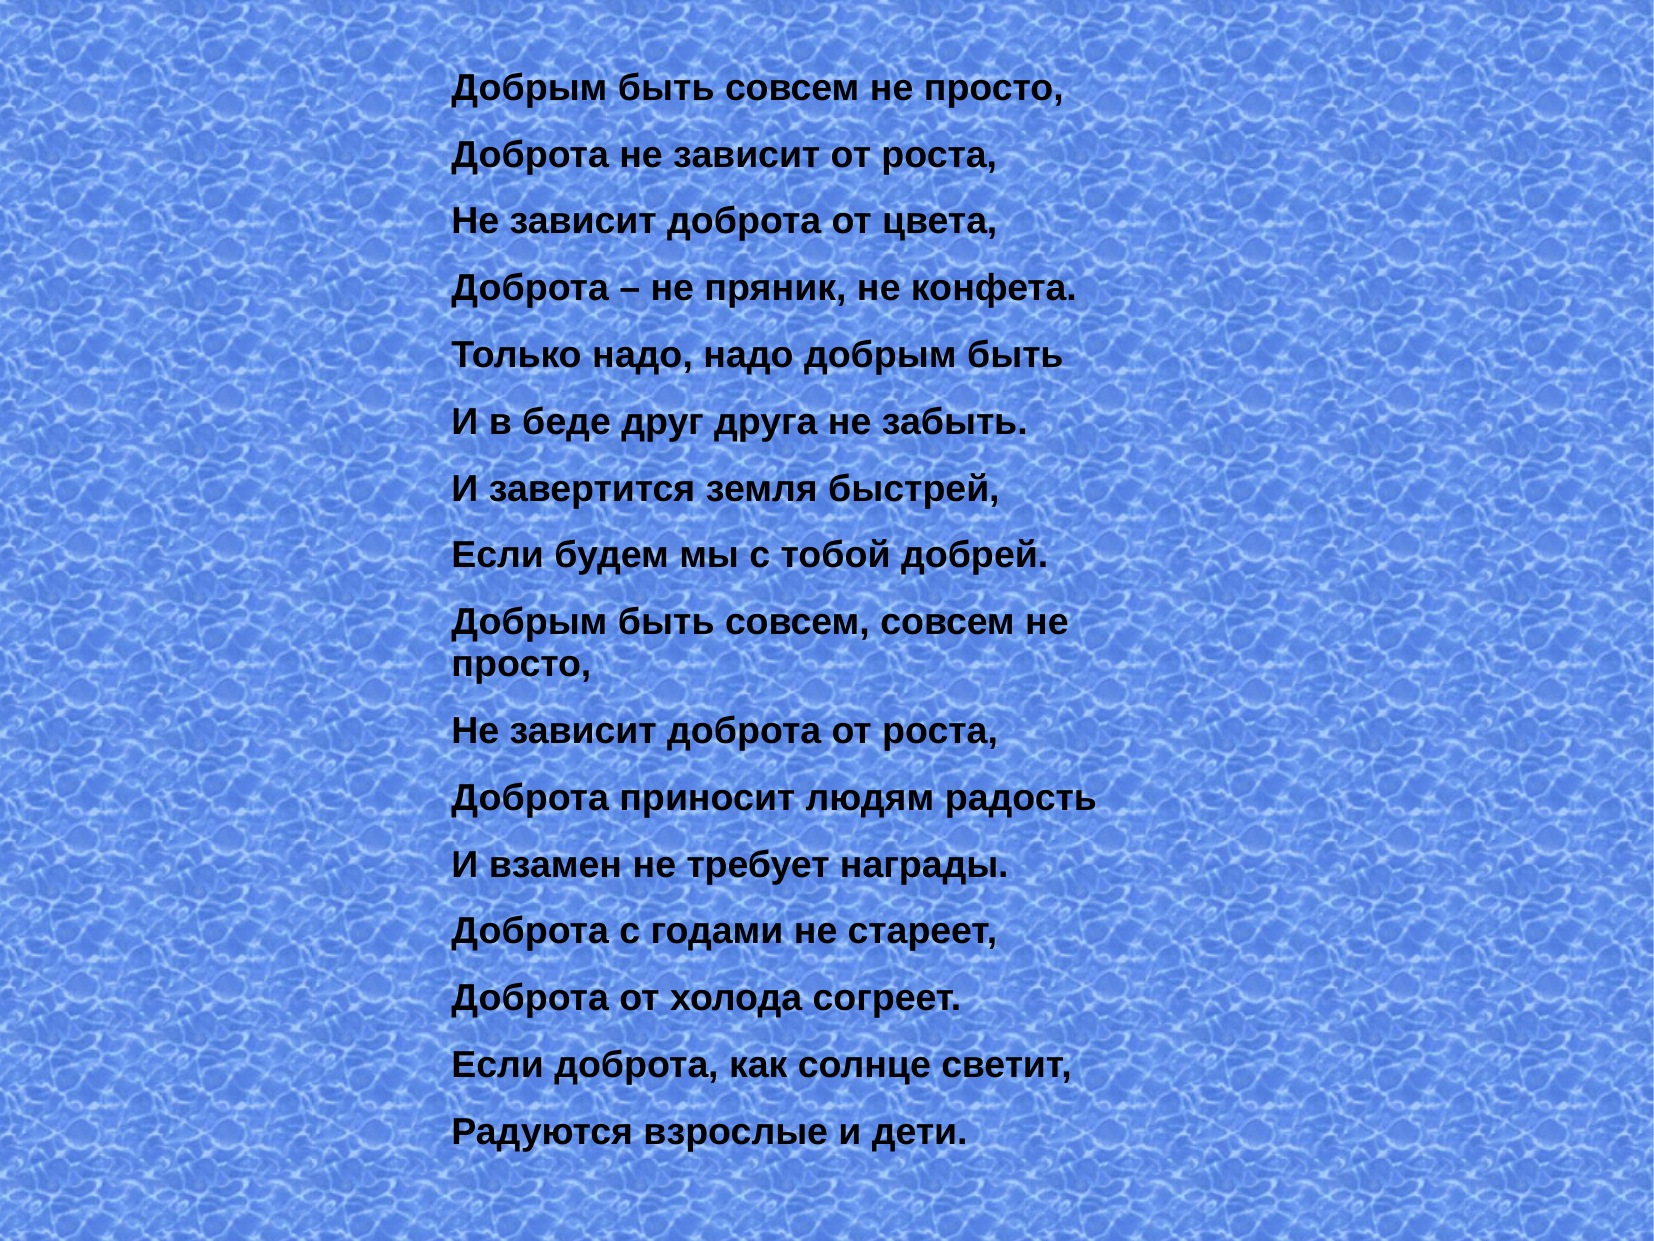

Добрым быть совсем не просто,
Доброта не зависит от роста,
Не зависит доброта от цвета,
Доброта – не пряник, не конфета.
Только надо, надо добрым быть
И в беде друг друга не забыть.
И завертится земля быстрей,
Если будем мы с тобой добрей.
Добрым быть совсем, совсем не просто,
Не зависит доброта от роста,
Доброта приносит людям радость
И взамен не требует награды.
Доброта с годами не стареет,
Доброта от холода согреет.
Если доброта, как солнце светит,
Радуются взрослые и дети.